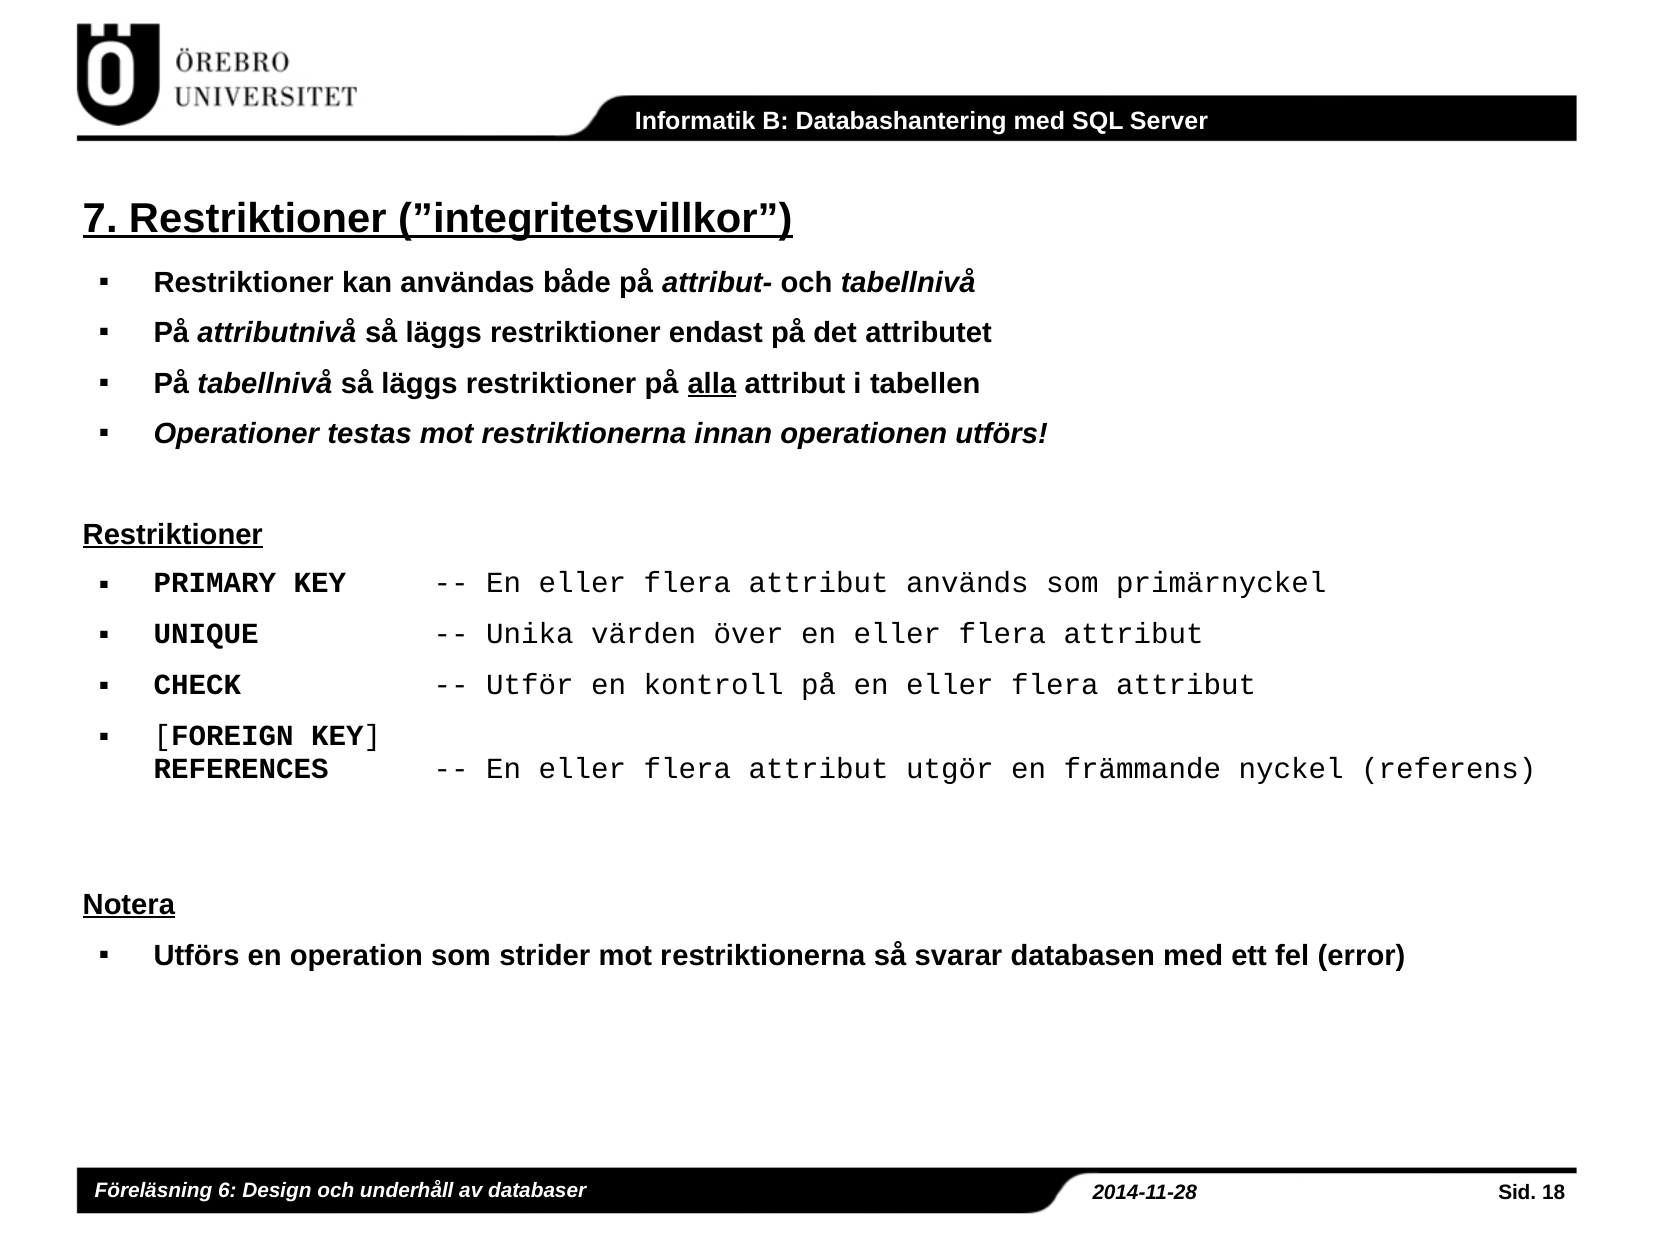

# 7. Restriktioner (”integritetsvillkor”)
Restriktioner kan användas både på attribut- och tabellnivå
På attributnivå så läggs restriktioner endast på det attributet
På tabellnivå så läggs restriktioner på alla attribut i tabellen
Operationer testas mot restriktionerna innan operationen utförs!
Restriktioner
PRIMARY KEY -- En eller flera attribut används som primärnyckel
UNIQUE -- Unika värden över en eller flera attribut
CHECK -- Utför en kontroll på en eller flera attribut
[FOREIGN KEY]
REFERENCES -- En eller flera attribut utgör en främmande nyckel (referens)
Notera
Utförs en operation som strider mot restriktionerna så svarar databasen med ett fel (error)
Föreläsning 6: Design och underhåll av databaser
2014-11-28
18